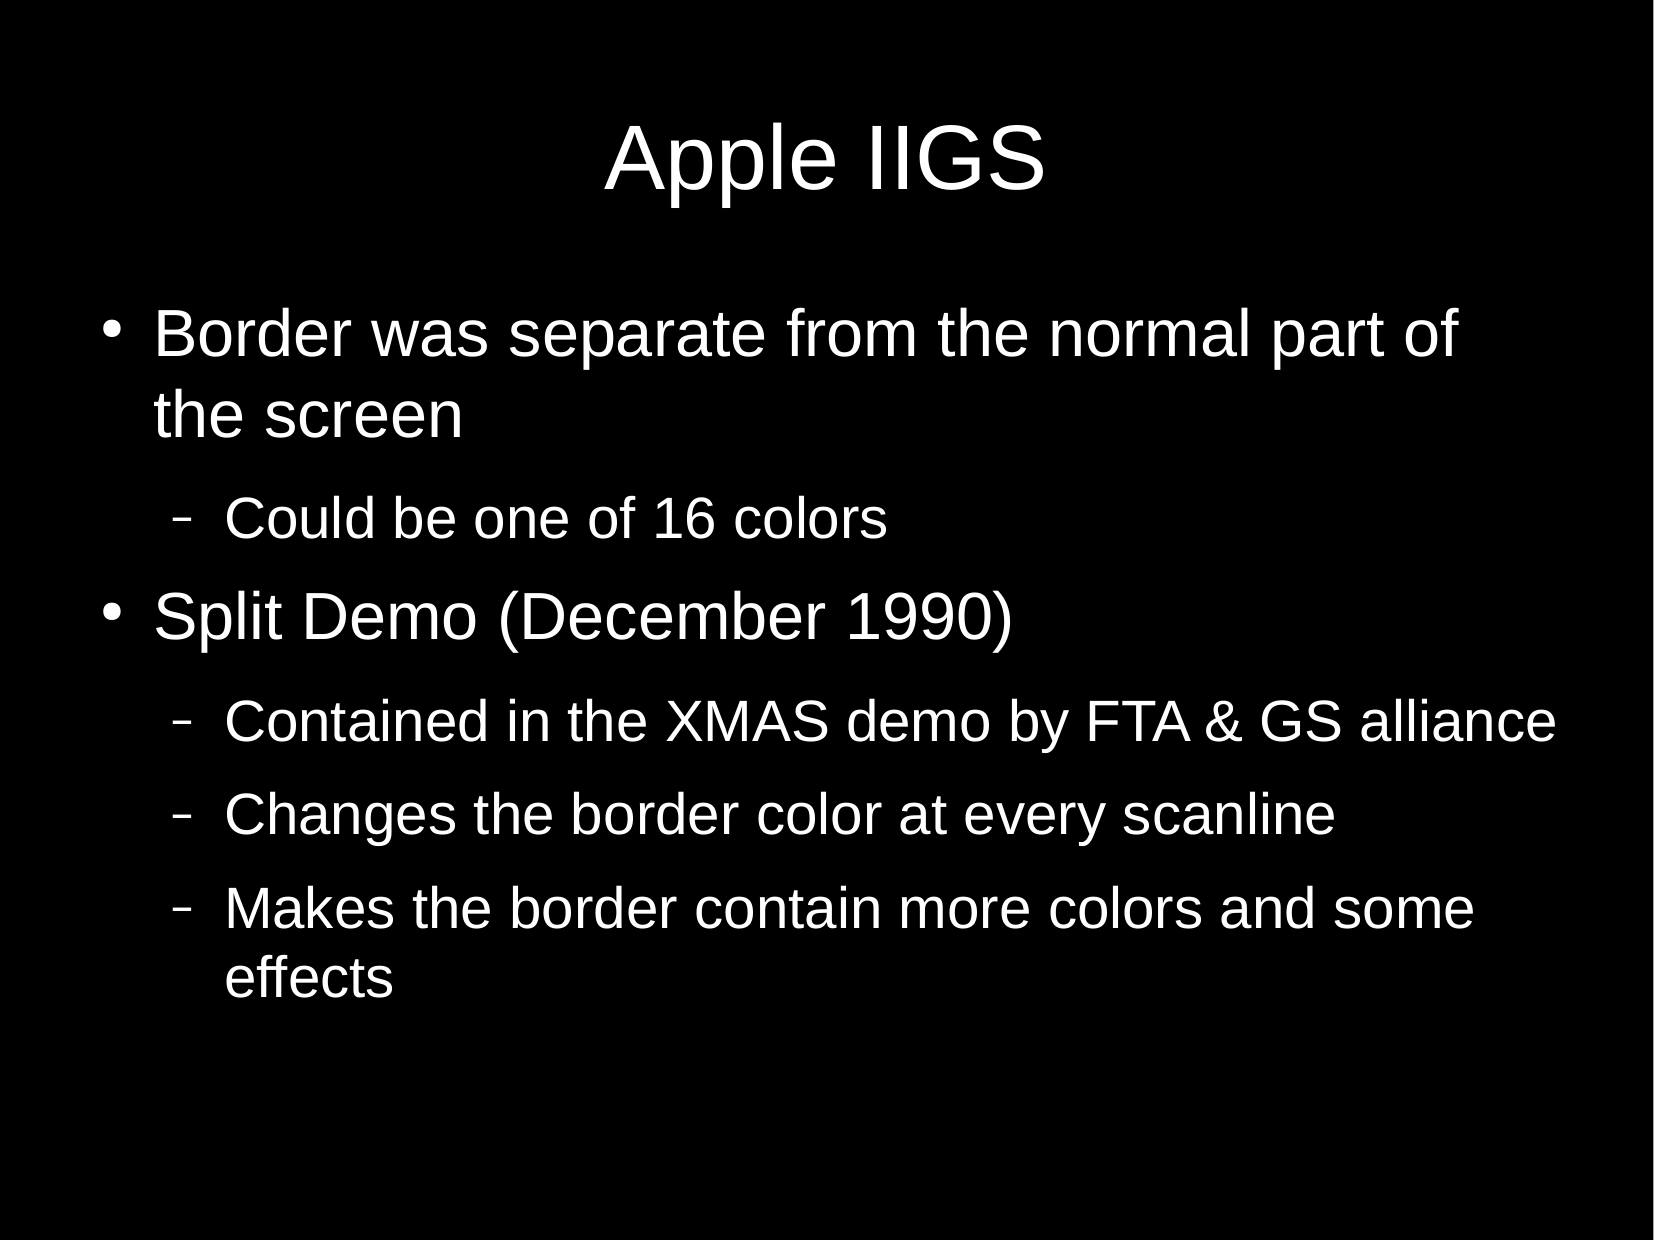

# Apple IIGS
Border was separate from the normal part of the screen
Could be one of 16 colors
Split Demo (December 1990)‏
Contained in the XMAS demo by FTA & GS alliance
Changes the border color at every scanline
Makes the border contain more colors and some effects